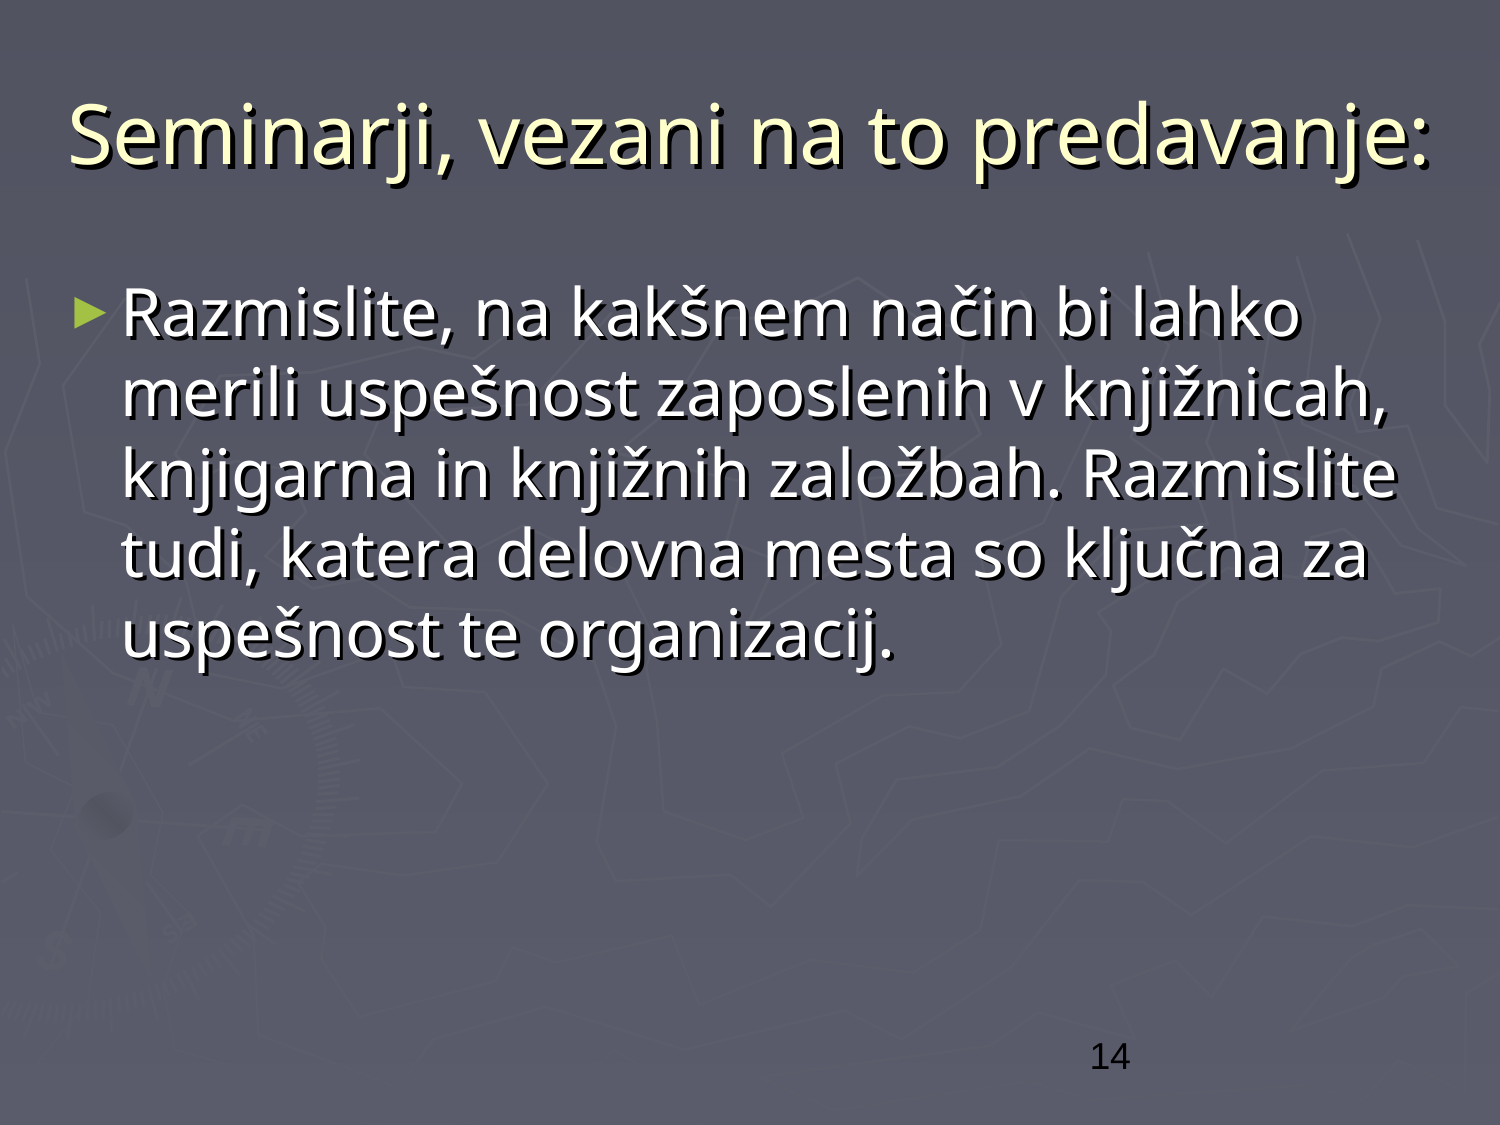

# Seminarji, vezani na to predavanje:
Razmislite, na kakšnem način bi lahko merili uspešnost zaposlenih v knjižnicah, knjigarna in knjižnih založbah. Razmislite tudi, katera delovna mesta so ključna za uspešnost te organizacij.
14